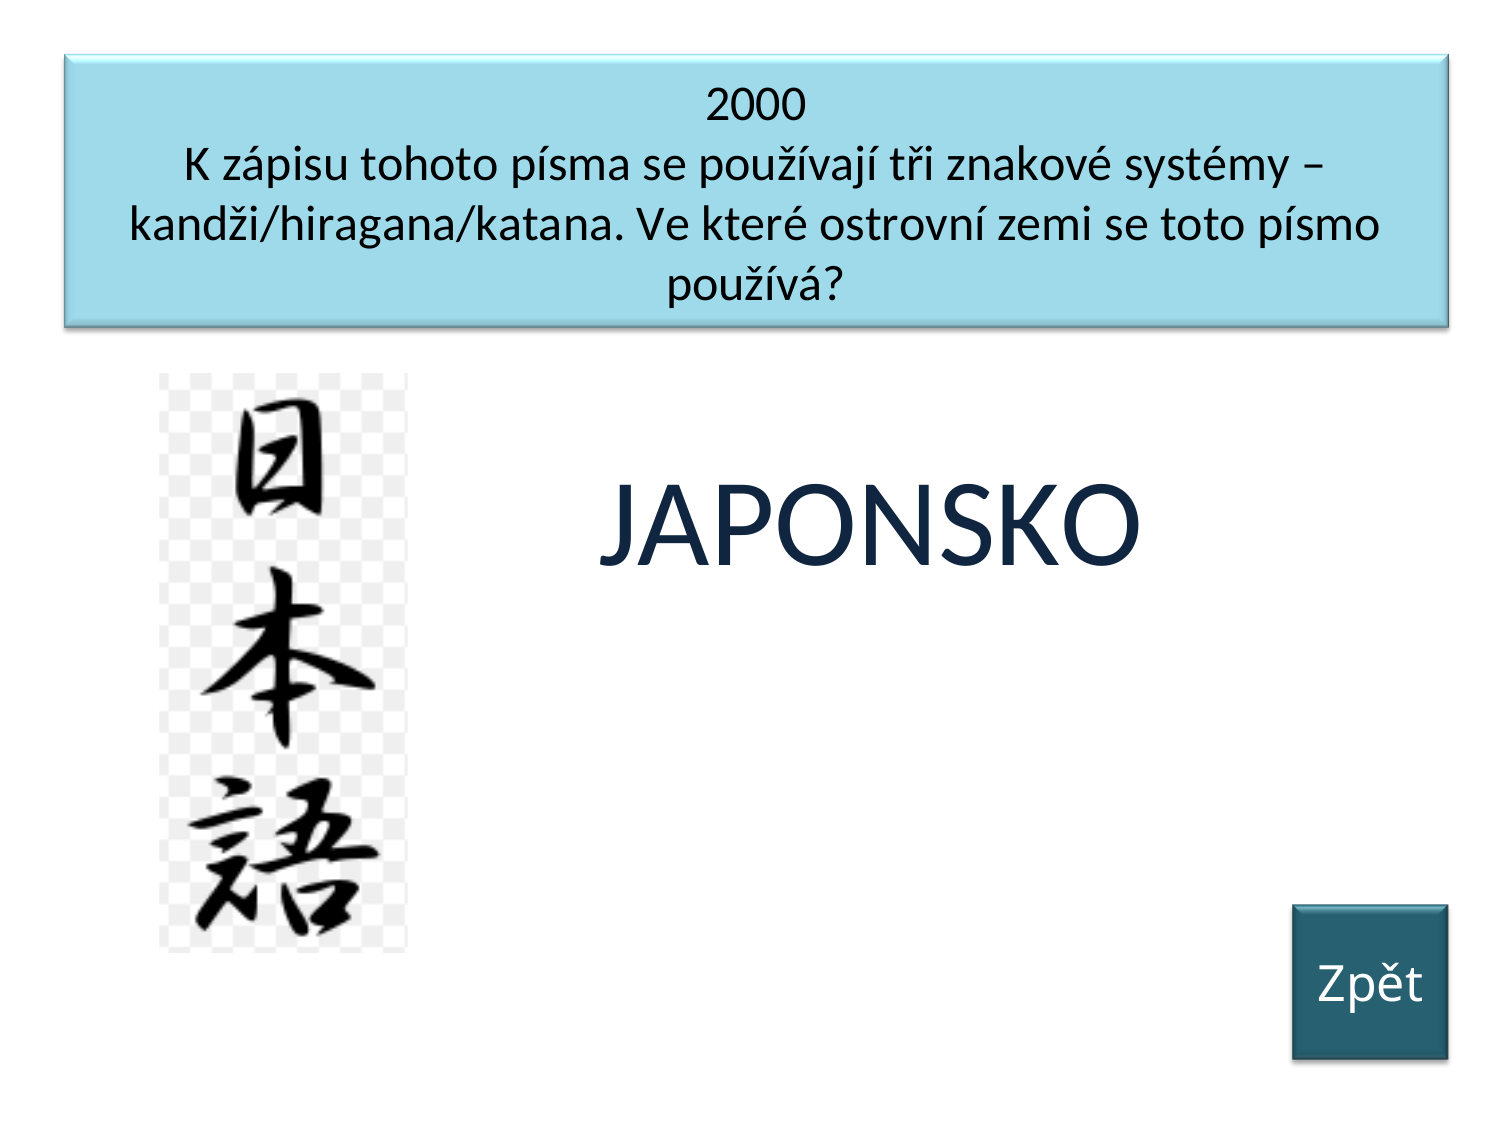

2000
K zápisu tohoto písma se používají tři znakové systémy – kandži/hiragana/katana. Ve které ostrovní zemi se toto písmo používá?
JAPONSKO
Zpět